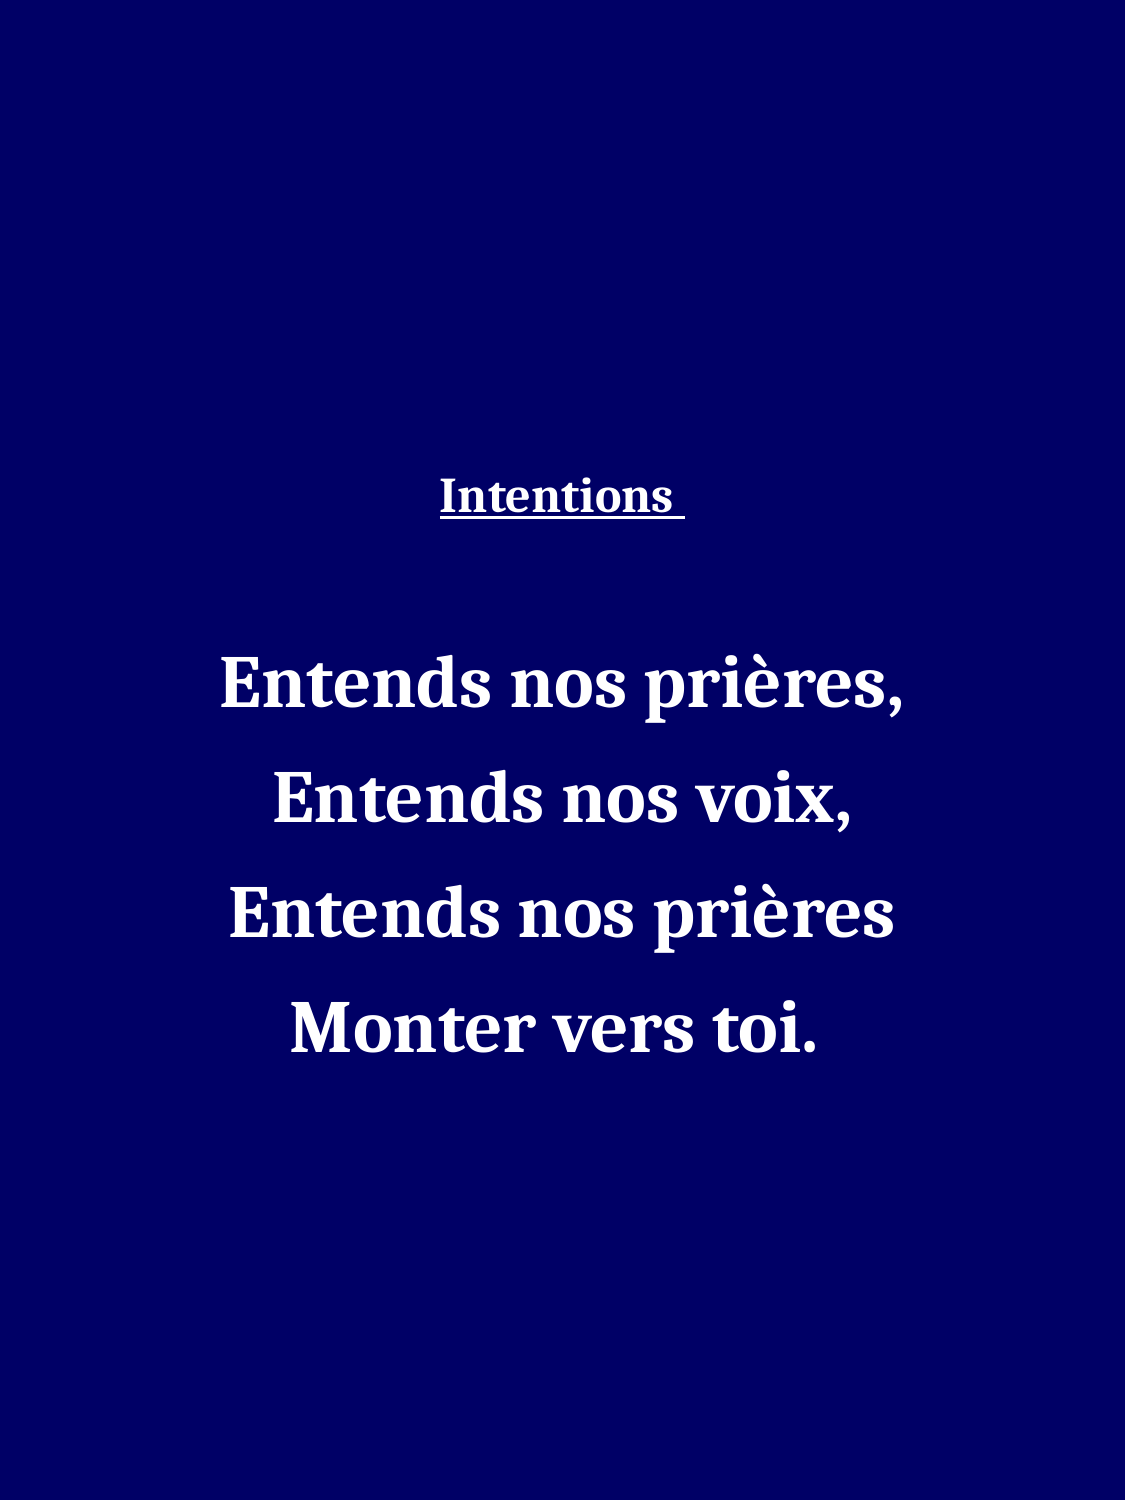

Intentions
Entends nos prières,
Entends nos voix,
Entends nos prières
Monter vers toi.